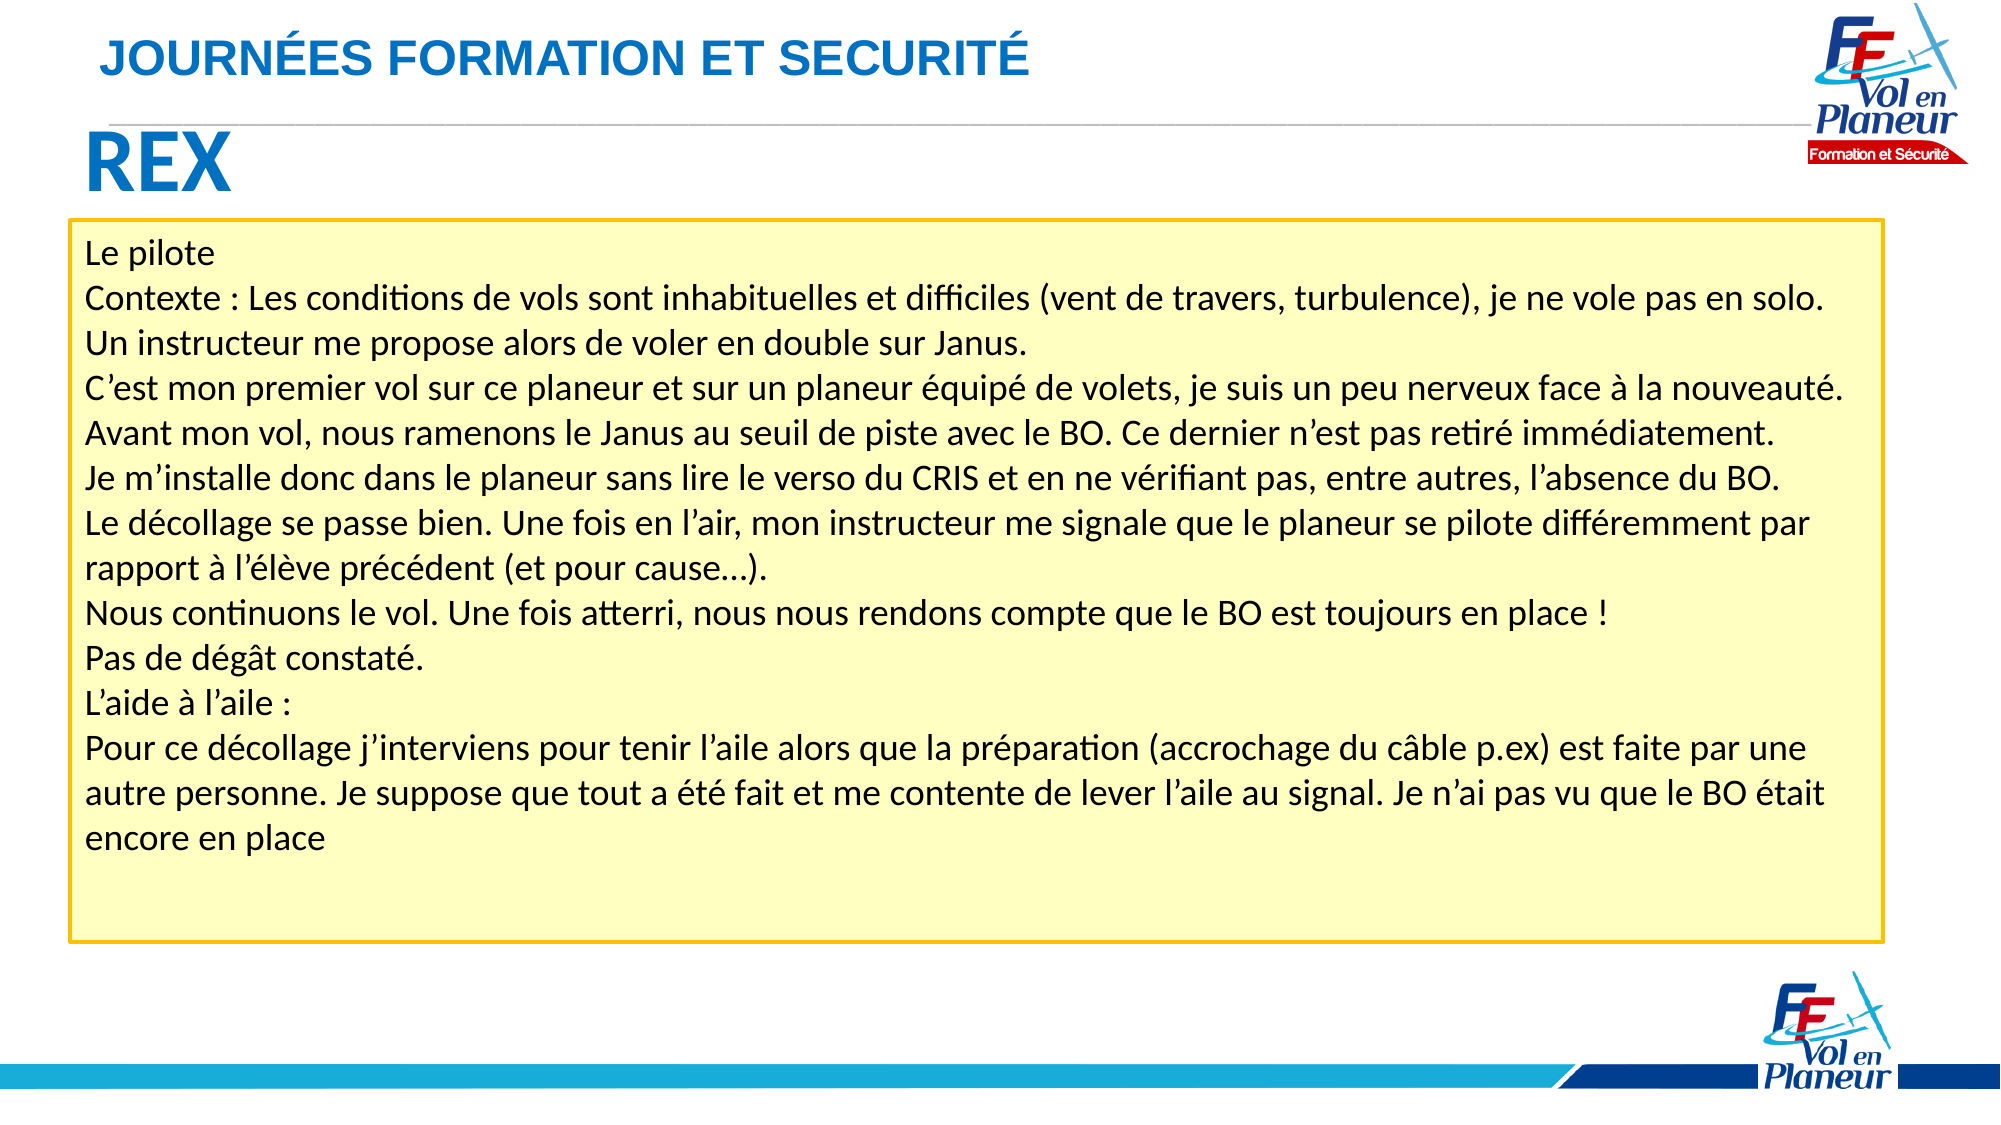

# JOURNÉES FORMATION ET SECURITÉ
REX
Le pilote
Contexte : Les conditions de vols sont inhabituelles et difficiles (vent de travers, turbulence), je ne vole pas en solo. Un instructeur me propose alors de voler en double sur Janus.
C’est mon premier vol sur ce planeur et sur un planeur équipé de volets, je suis un peu nerveux face à la nouveauté.
Avant mon vol, nous ramenons le Janus au seuil de piste avec le BO. Ce dernier n’est pas retiré immédiatement.
Je m’installe donc dans le planeur sans lire le verso du CRIS et en ne vérifiant pas, entre autres, l’absence du BO.
Le décollage se passe bien. Une fois en l’air, mon instructeur me signale que le planeur se pilote différemment par rapport à l’élève précédent (et pour cause…).
Nous continuons le vol. Une fois atterri, nous nous rendons compte que le BO est toujours en place !
Pas de dégât constaté.
L’aide à l’aile :
Pour ce décollage j’interviens pour tenir l’aile alors que la préparation (accrochage du câble p.ex) est faite par une autre personne. Je suppose que tout a été fait et me contente de lever l’aile au signal. Je n’ai pas vu que le BO était encore en place